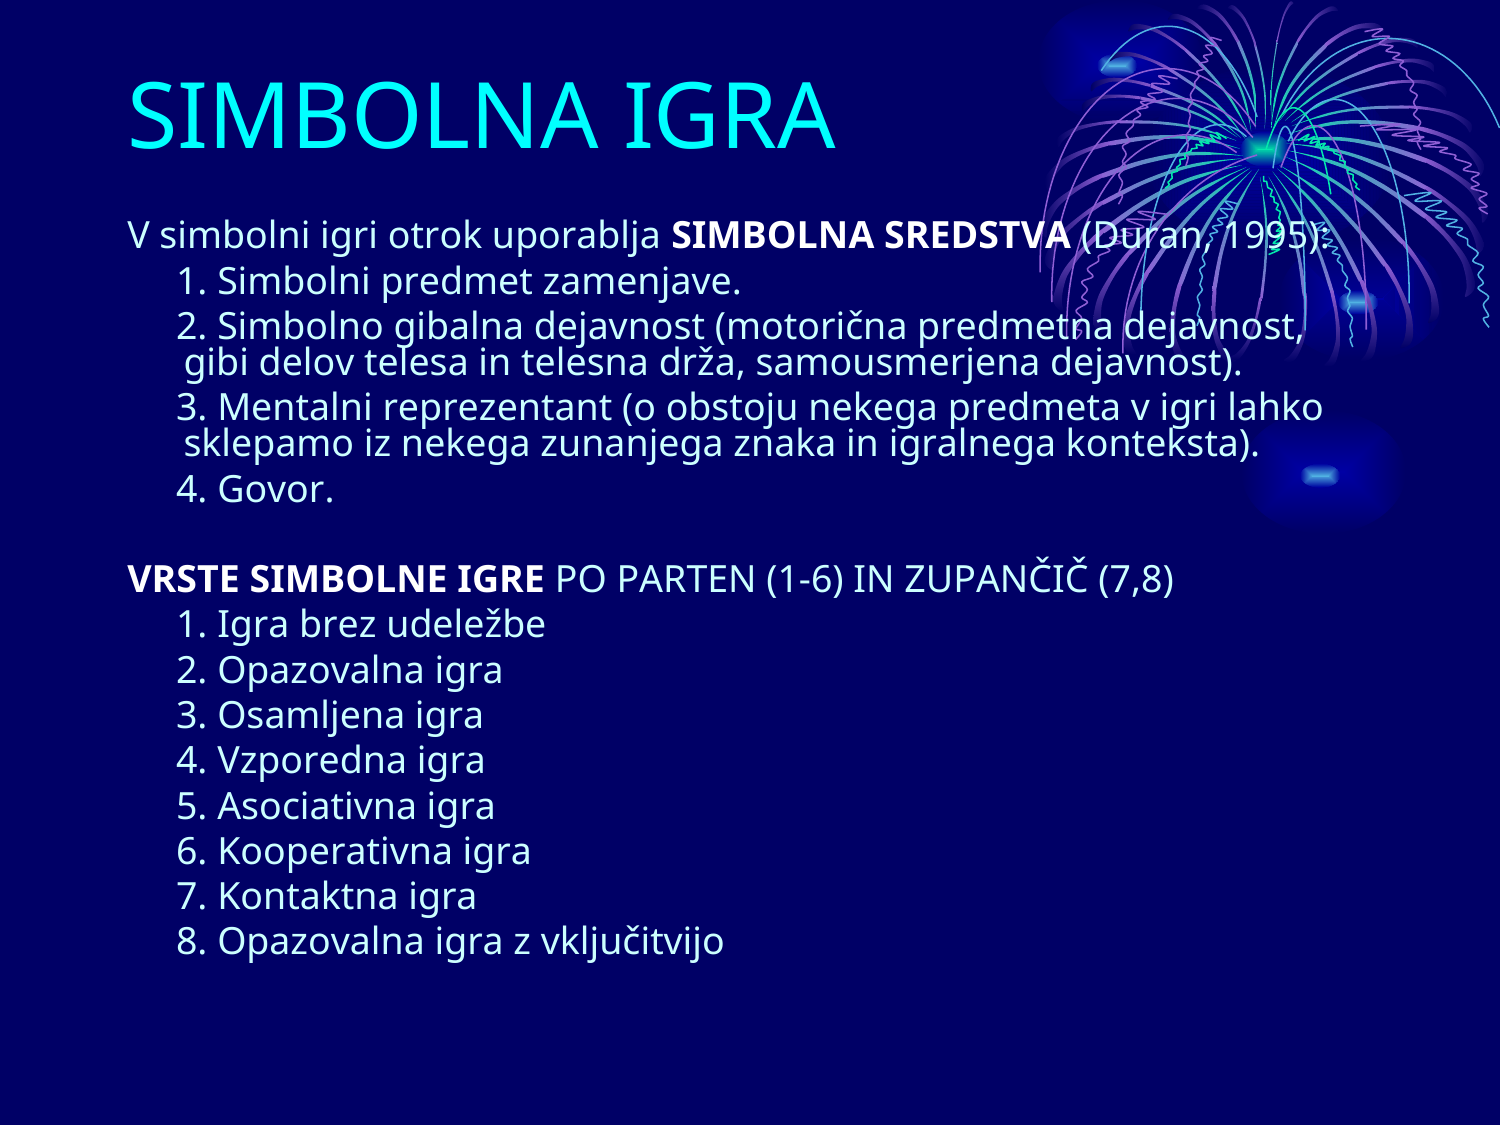

# SIMBOLNA IGRA
V simbolni igri otrok uporablja SIMBOLNA SREDSTVA (Duran, 1995):
 1. Simbolni predmet zamenjave.
 2. Simbolno gibalna dejavnost (motorična predmetna dejavnost, gibi delov telesa in telesna drža, samousmerjena dejavnost).
 3. Mentalni reprezentant (o obstoju nekega predmeta v igri lahko sklepamo iz nekega zunanjega znaka in igralnega konteksta).
 4. Govor.
VRSTE SIMBOLNE IGRE PO PARTEN (1-6) IN ZUPANČIČ (7,8)
 1. Igra brez udeležbe
 2. Opazovalna igra
 3. Osamljena igra
 4. Vzporedna igra
 5. Asociativna igra
 6. Kooperativna igra
 7. Kontaktna igra
 8. Opazovalna igra z vključitvijo